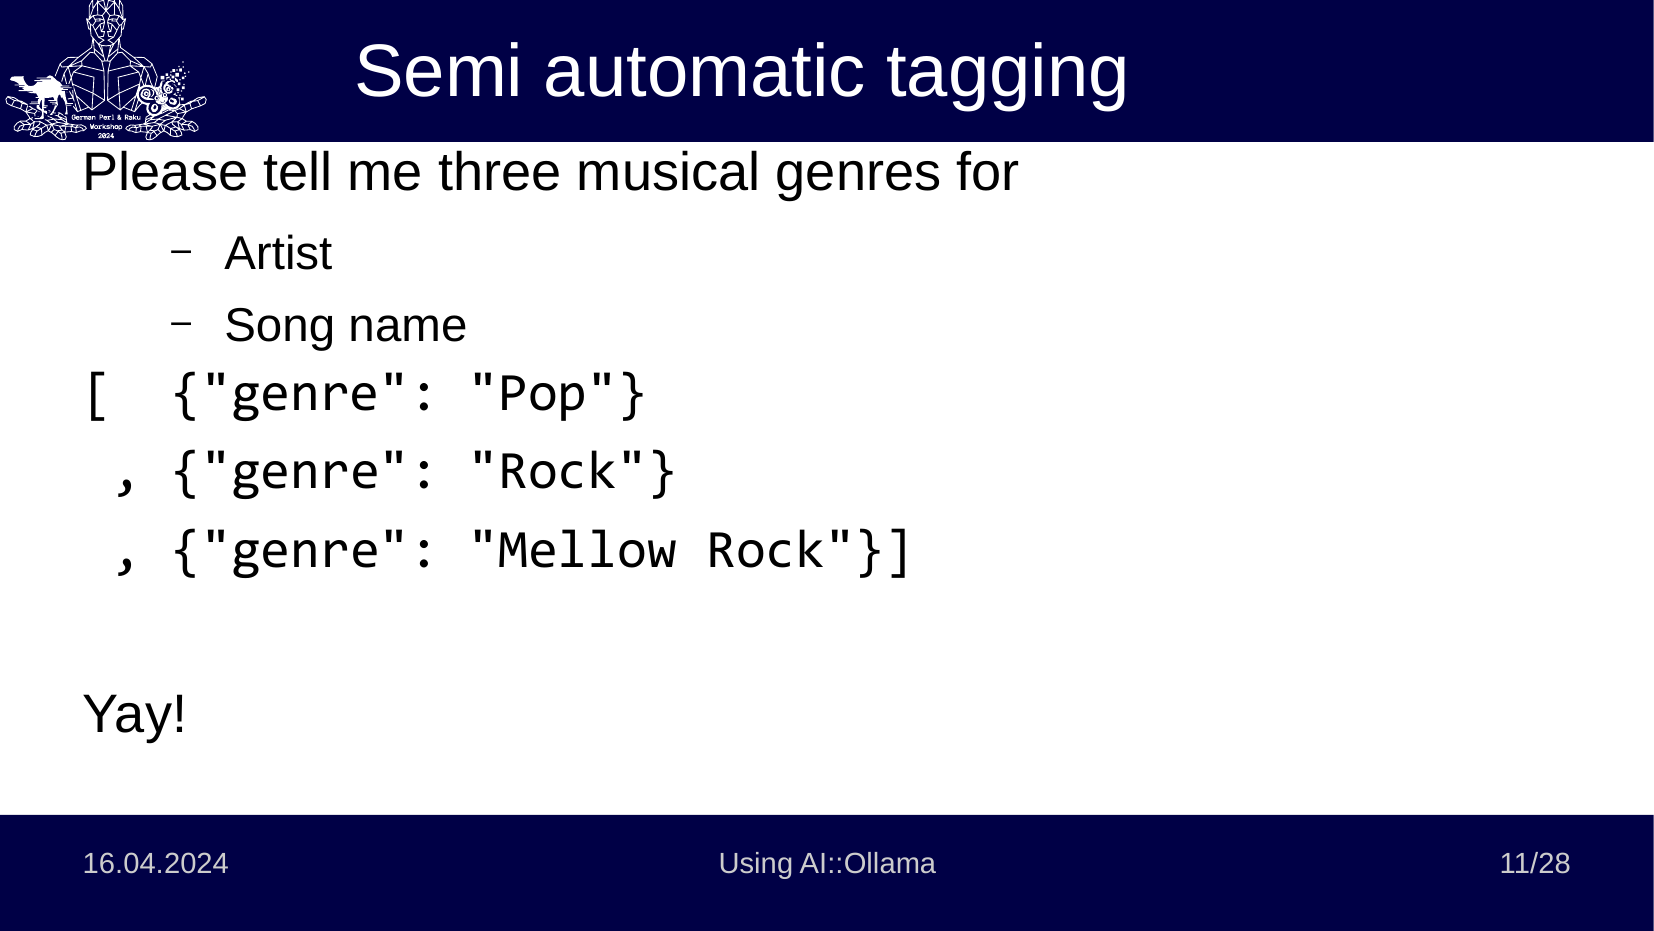

# Semi automatic tagging
Please tell me three musical genres for
Artist
Song name
[ {"genre": "Pop"}
 , {"genre": "Rock"}
 , {"genre": "Mellow Rock"}]
Yay!
08. März 2019
11